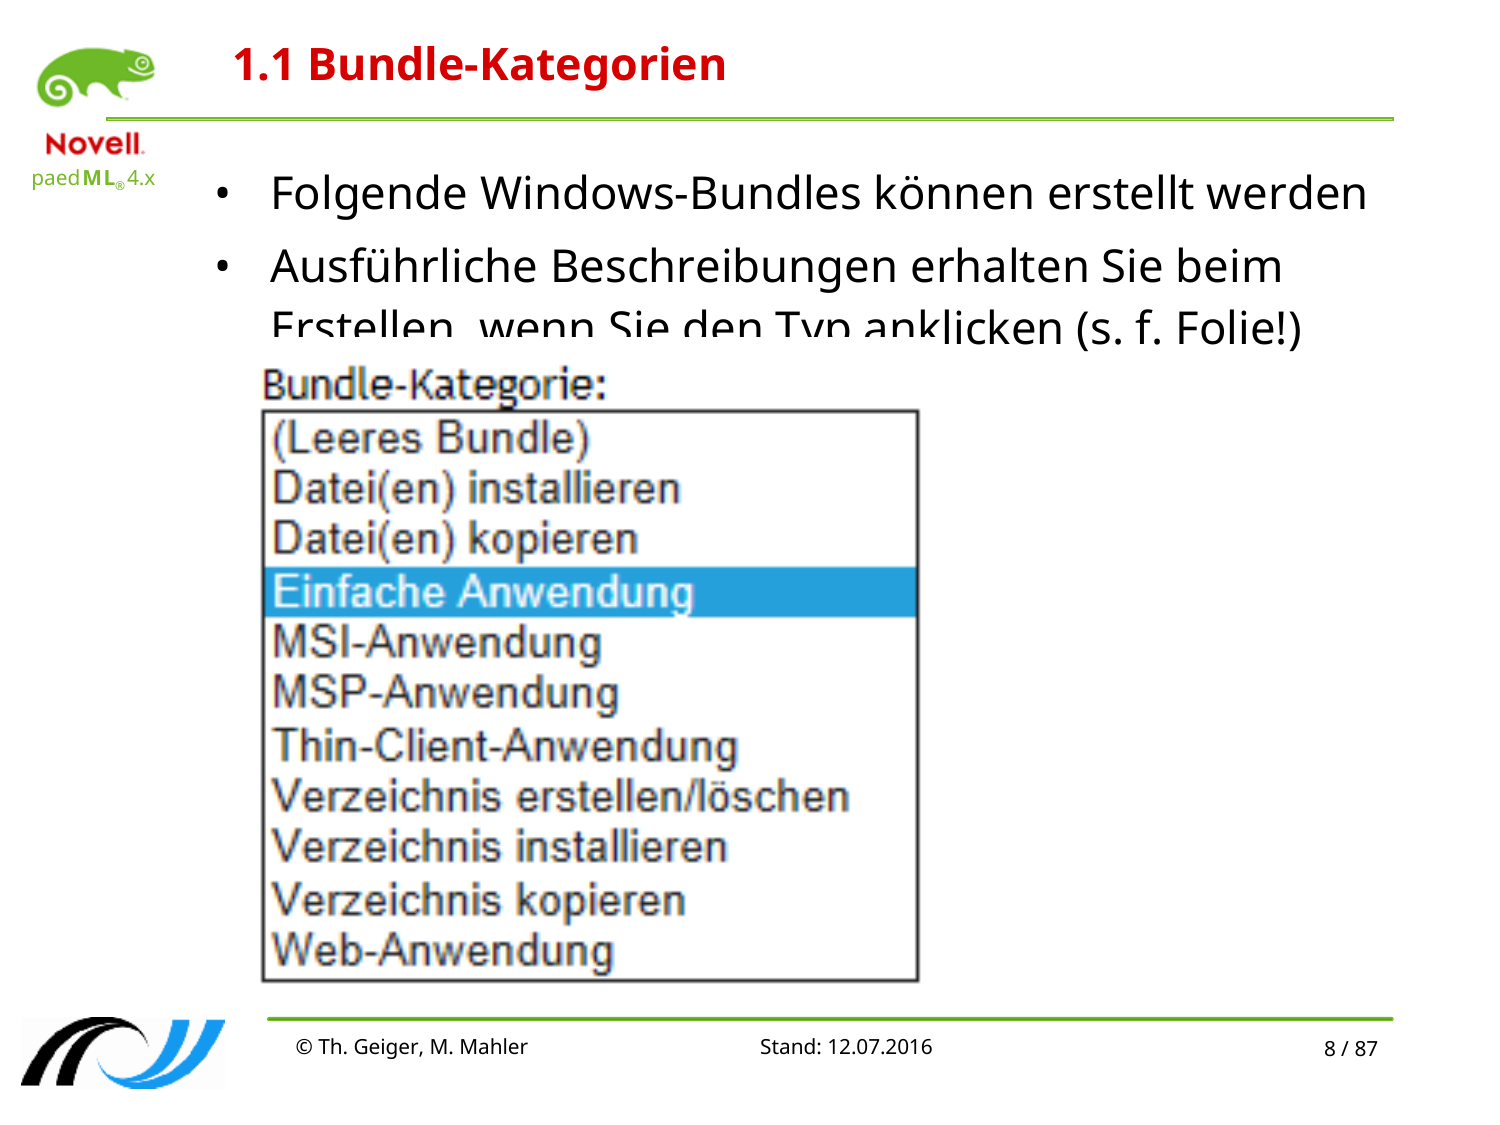

# 1.1 Bundle-Kategorien
Folgende Windows-Bundles können erstellt werden
Ausführliche Beschreibungen erhalten Sie beim Erstellen, wenn Sie den Typ anklicken (s. f. Folie!)
© Th. Geiger, M. Mahler
12.07.2016
8